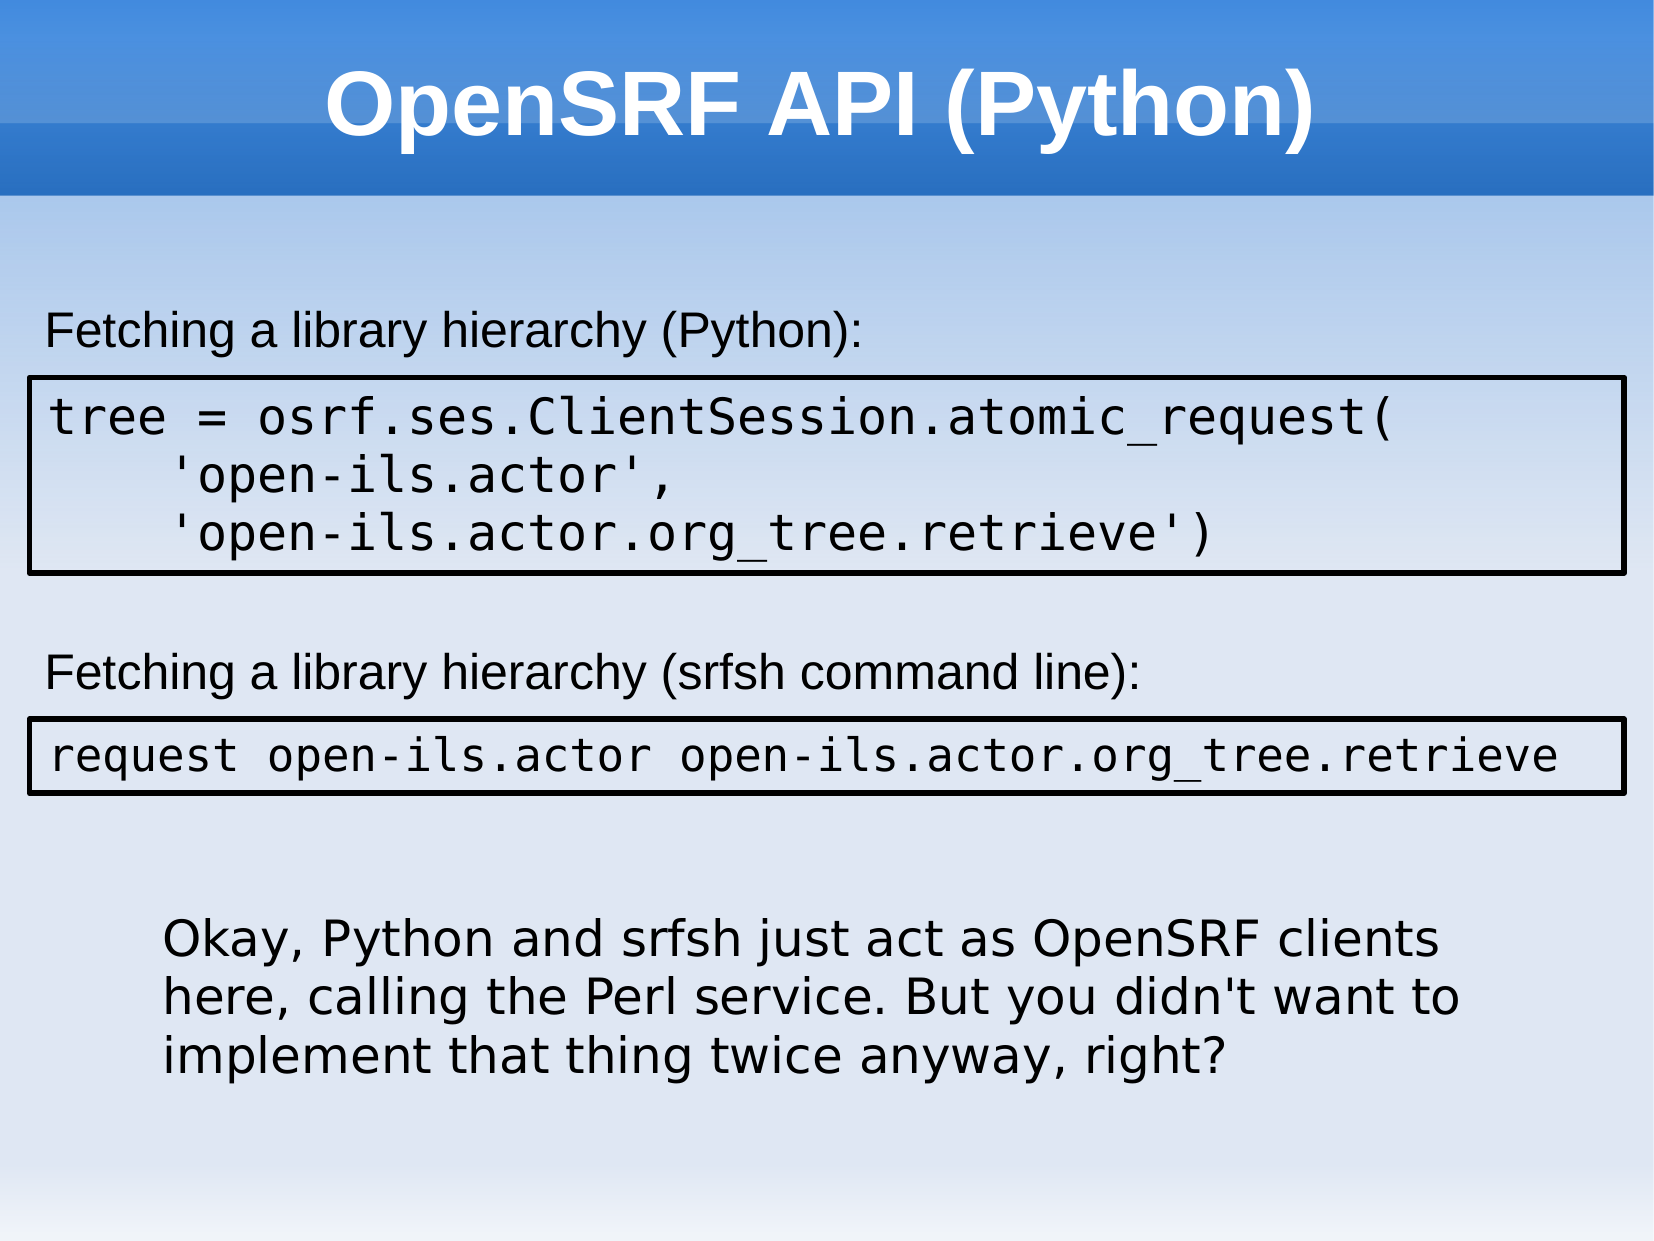

# OpenSRF API (Python)
Fetching a library hierarchy (Python):
tree = osrf.ses.ClientSession.atomic_request(
 'open-ils.actor',
 'open-ils.actor.org_tree.retrieve')
Fetching a library hierarchy (srfsh command line):
request open-ils.actor open-ils.actor.org_tree.retrieve
Okay, Python and srfsh just act as OpenSRF clients here, calling the Perl service. But you didn't want to implement that thing twice anyway, right?